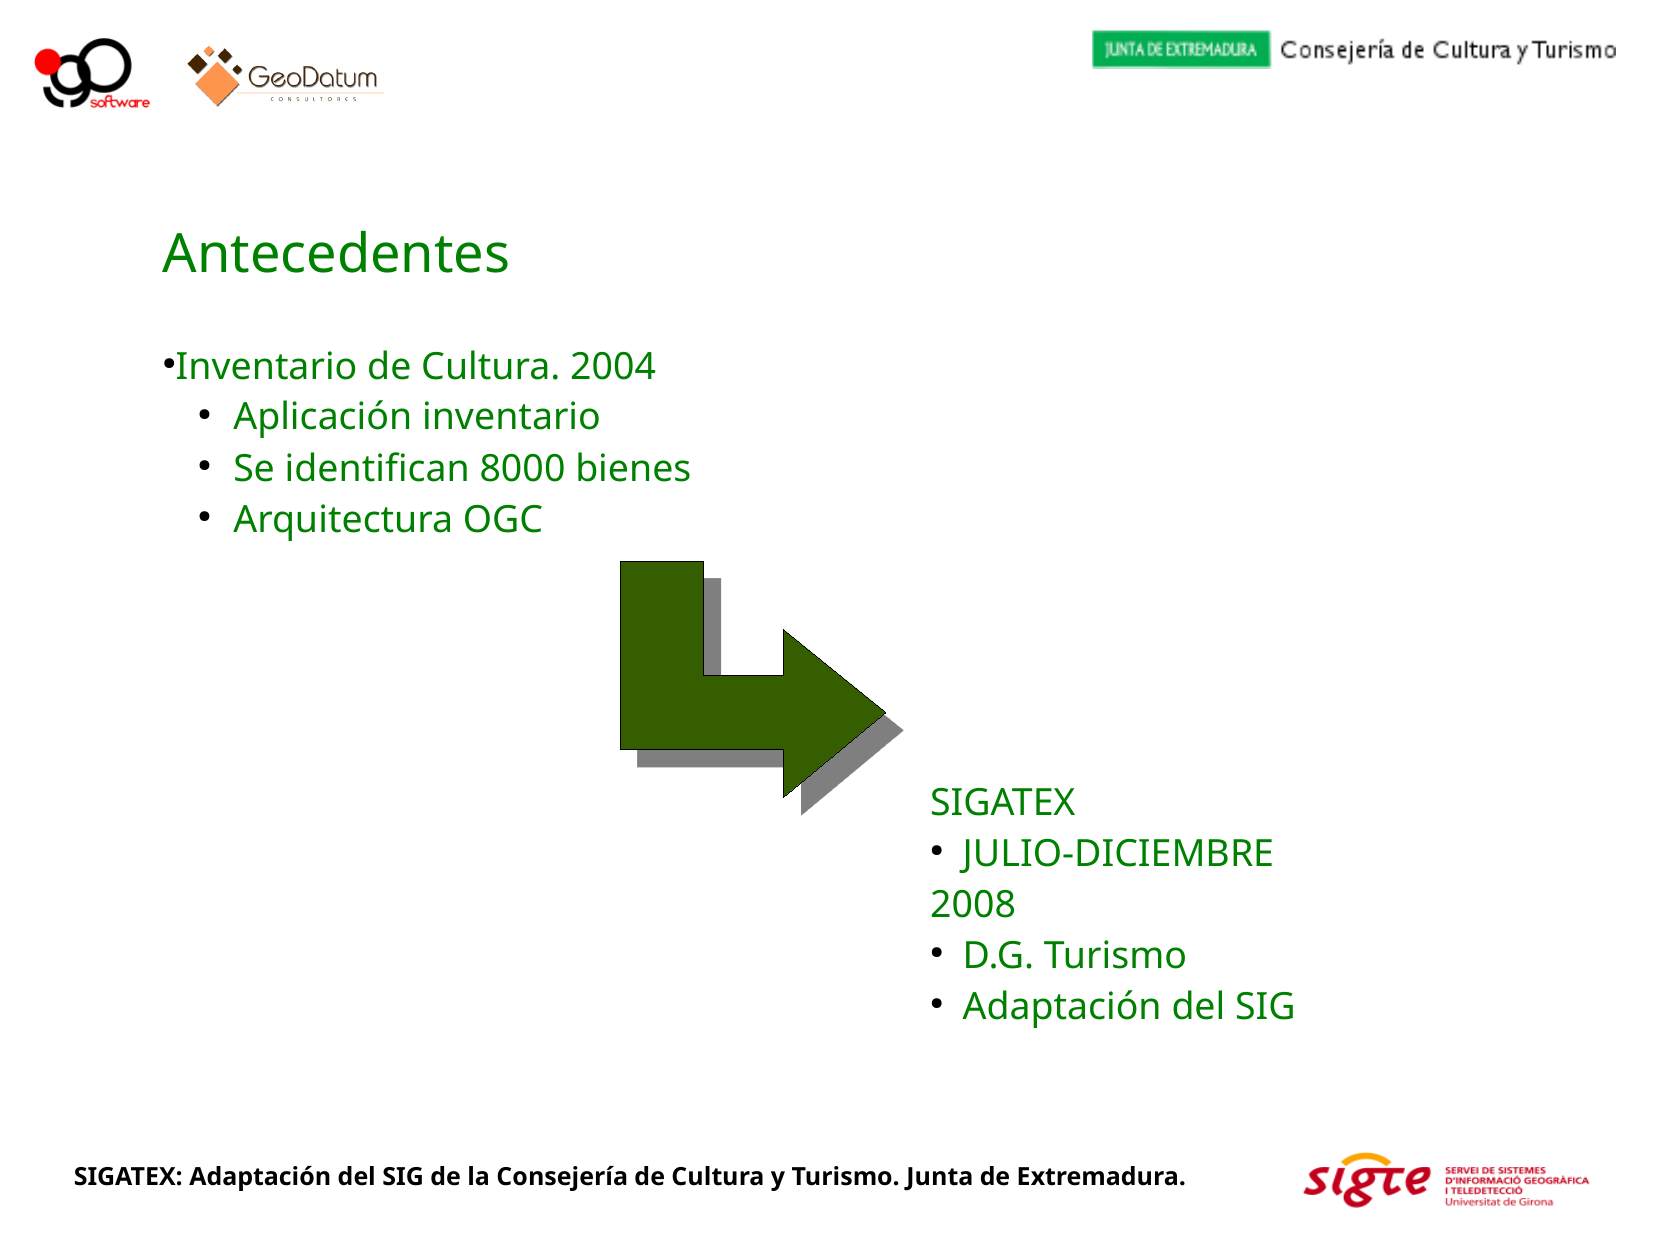

Antecedentes
Inventario de Cultura. 2004
Aplicación inventario
Se identifican 8000 bienes
Arquitectura OGC
SIGATEX
 JULIO-DICIEMBRE 2008
 D.G. Turismo
 Adaptación del SIG
SIGATEX: Adaptación del SIG de la Consejería de Cultura y Turismo. Junta de Extremadura.